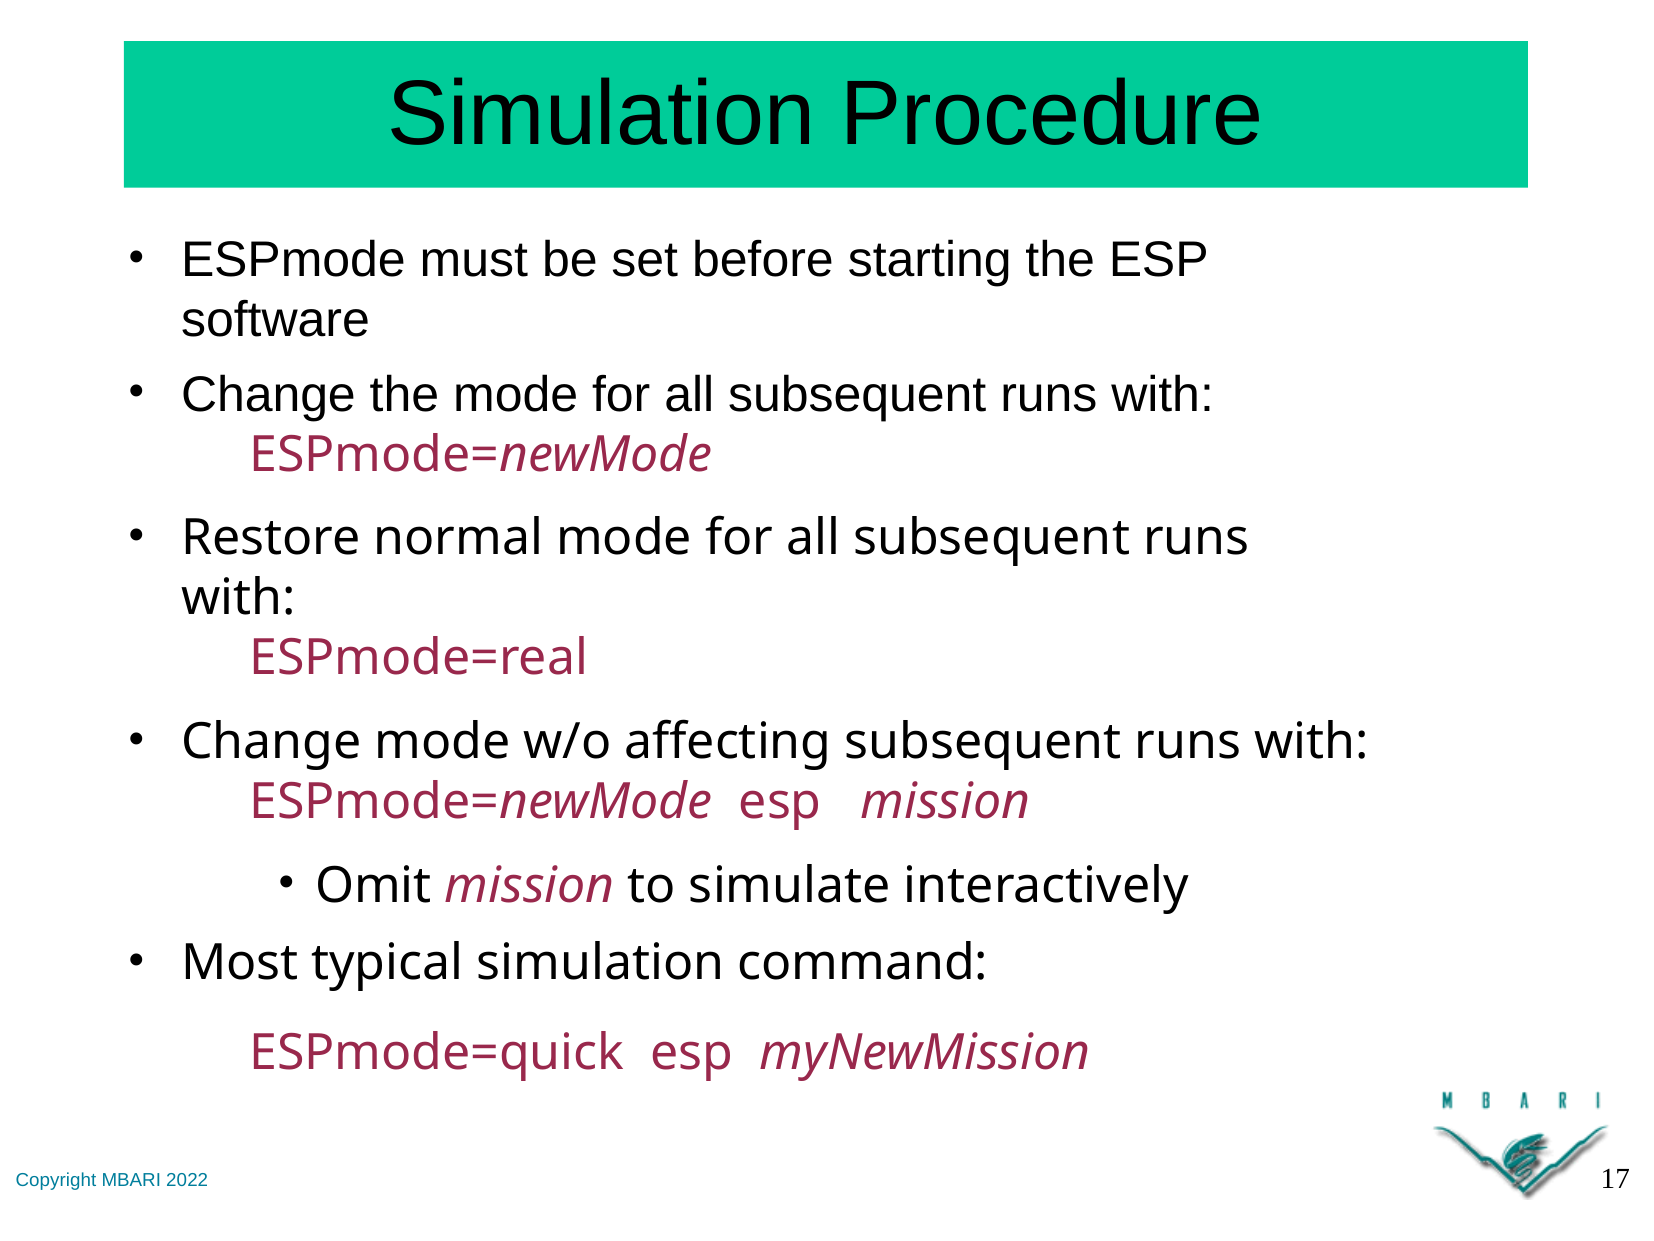

# Simulation Procedure
ESPmode must be set before starting the ESP software
Change the mode for all subsequent runs with:
ESPmode=newMode
Restore normal mode for all subsequent runs with:
ESPmode=real
Change mode w/o affecting subsequent runs with:
ESPmode=newMode esp mission
Omit mission to simulate interactively
Most typical simulation command:
ESPmode=quick esp myNewMission